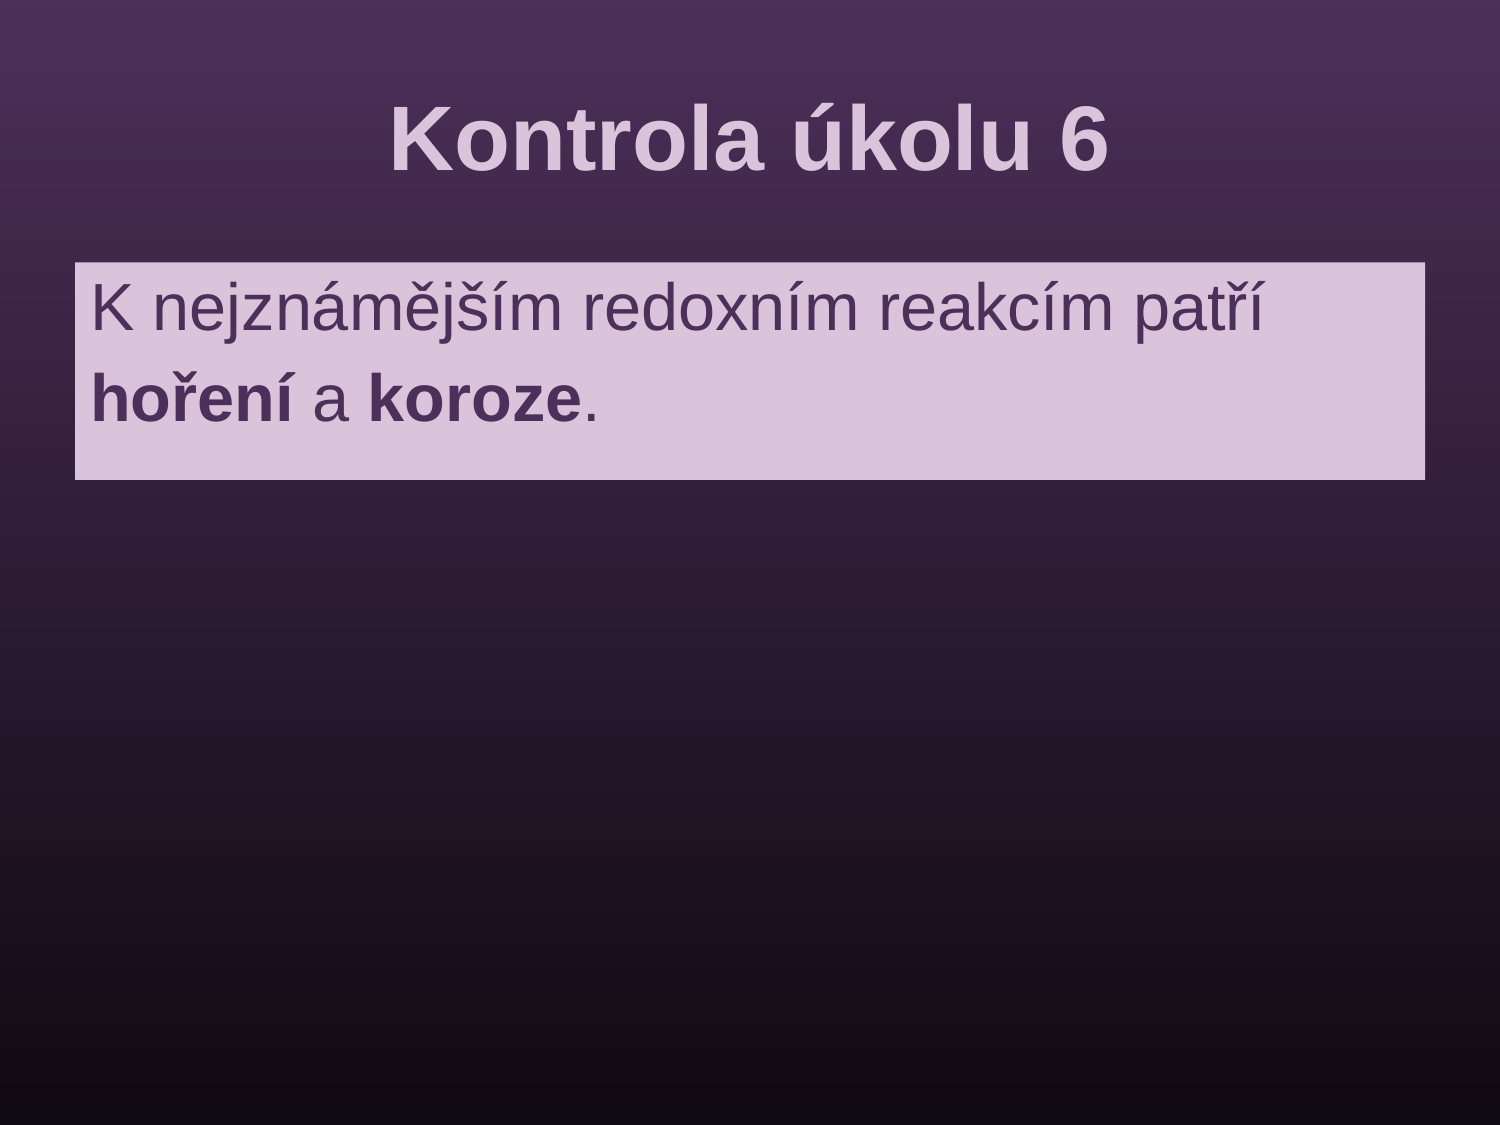

# Kontrola úkolu 6
K nejznámějším redoxním reakcím patří
hoření a koroze.